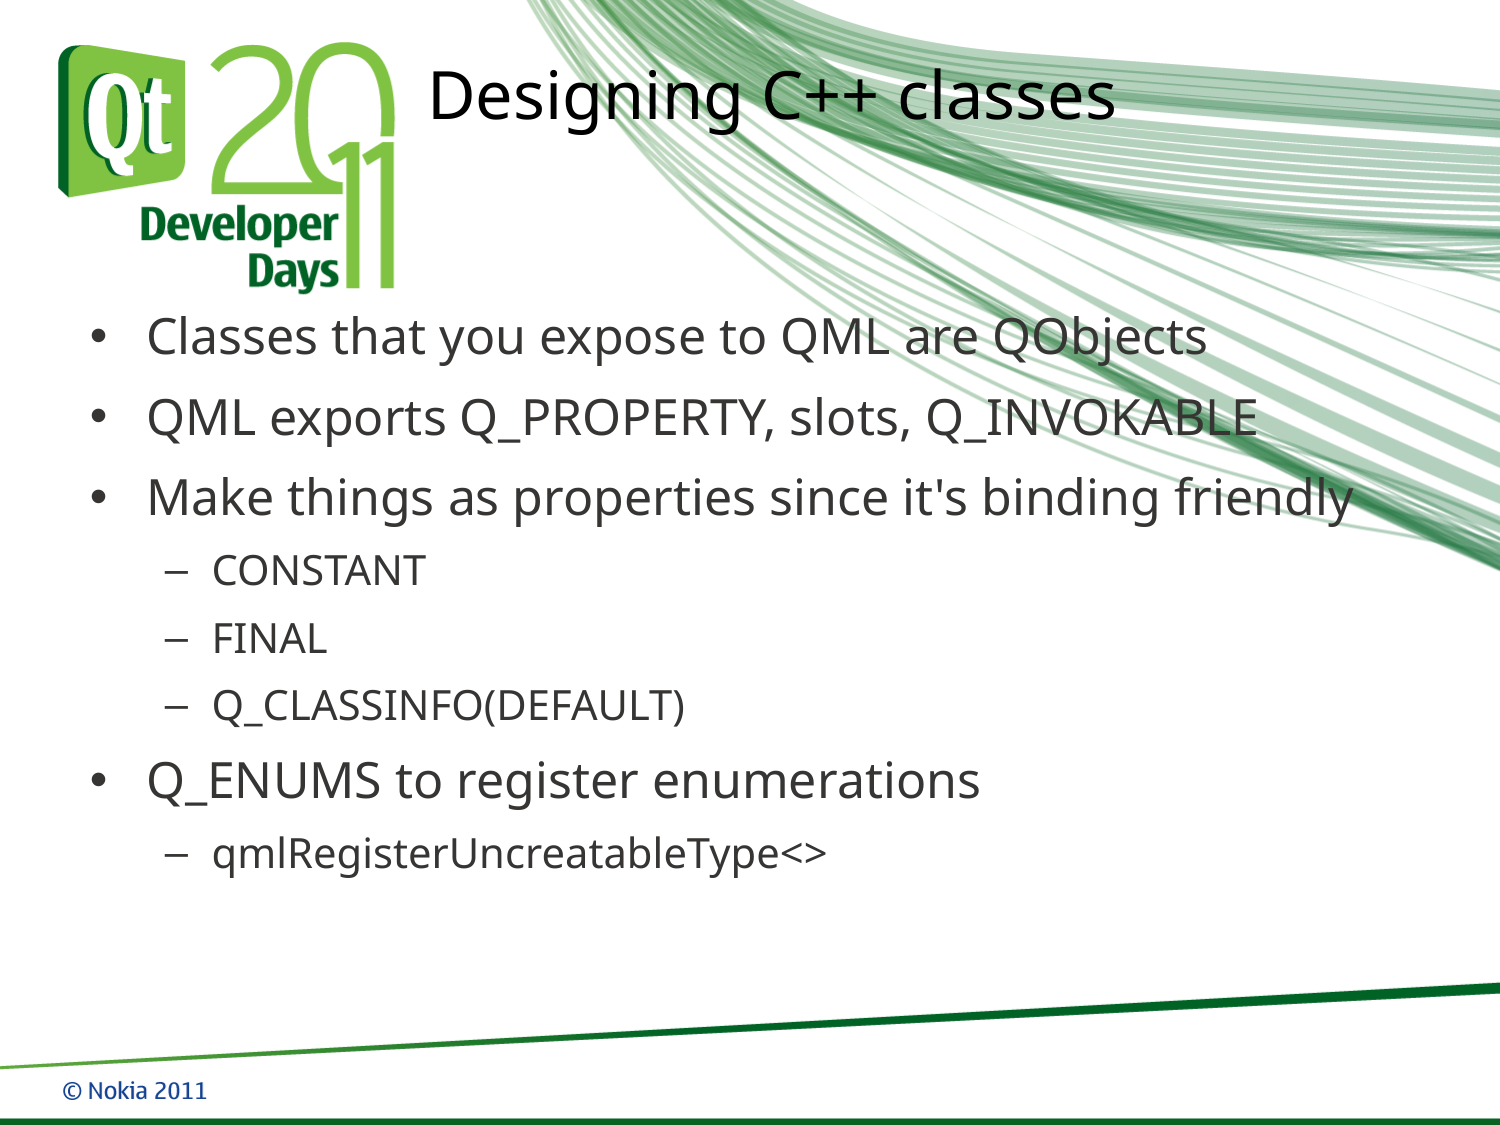

# Designing C++ classes
Classes that you expose to QML are QObjects
QML exports Q_PROPERTY, slots, Q_INVOKABLE
Make things as properties since it's binding friendly
CONSTANT
FINAL
Q_CLASSINFO(DEFAULT)
Q_ENUMS to register enumerations
qmlRegisterUncreatableType<>